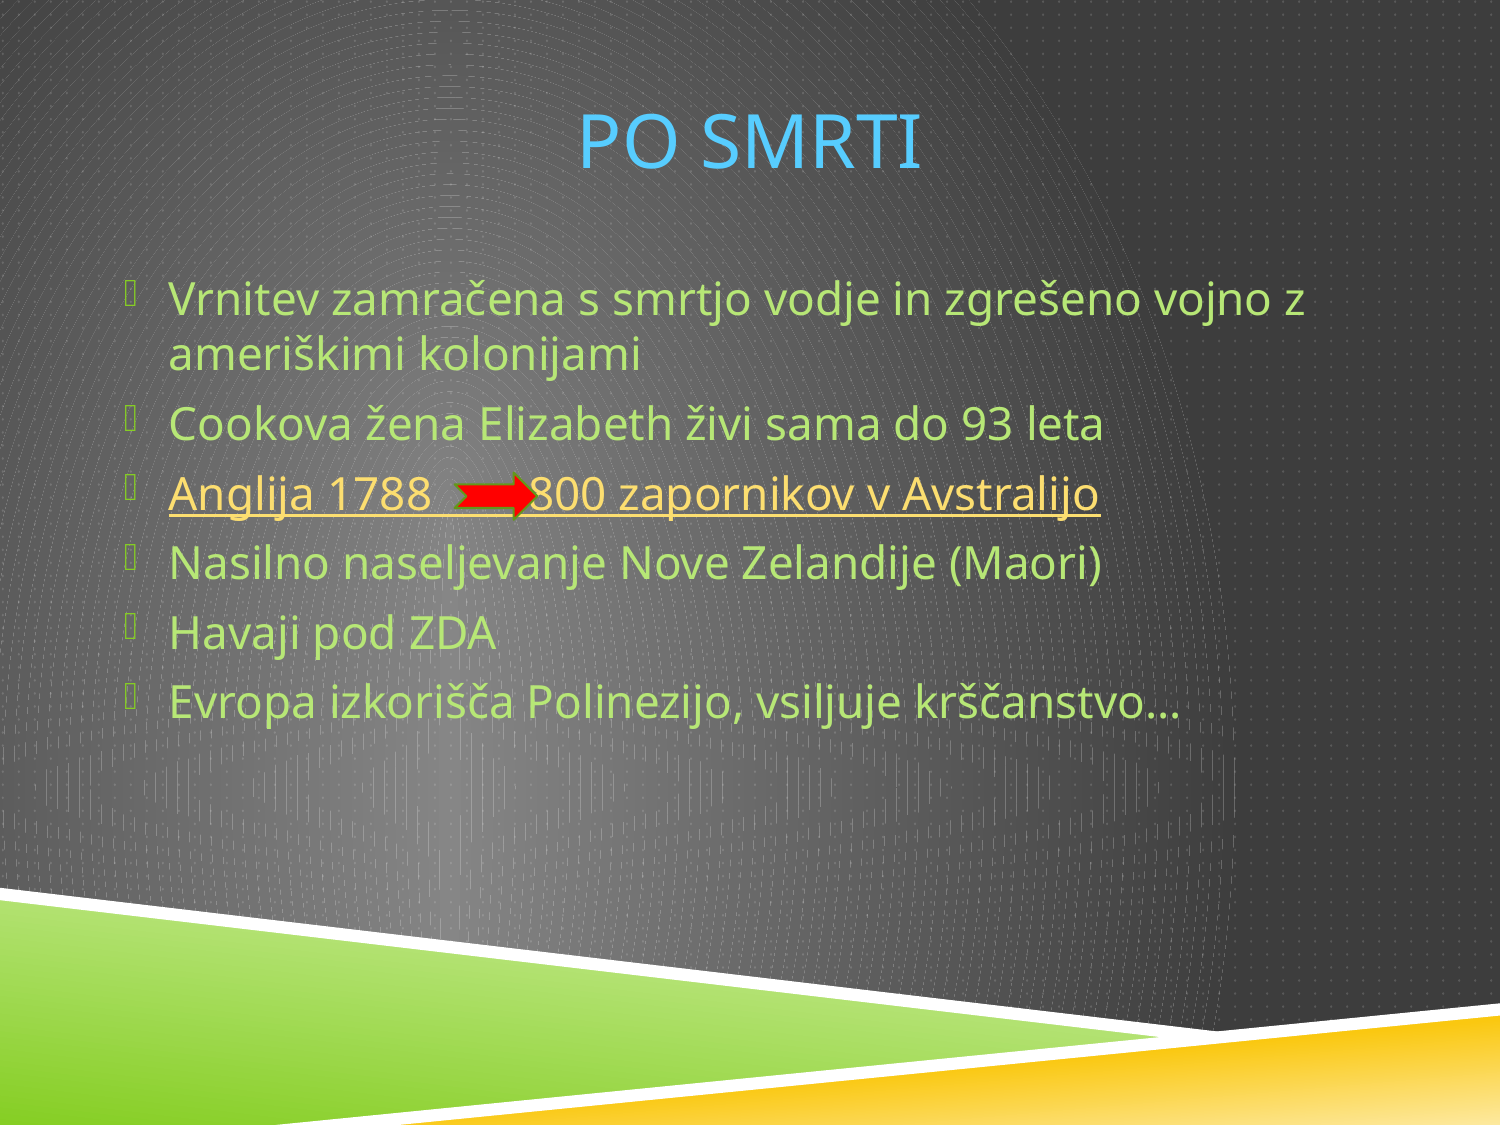

# Po smrti
Vrnitev zamračena s smrtjo vodje in zgrešeno vojno z ameriškimi kolonijami
Cookova žena Elizabeth živi sama do 93 leta
Anglija 1788 800 zapornikov v Avstralijo
Nasilno naseljevanje Nove Zelandije (Maori)
Havaji pod ZDA
Evropa izkorišča Polinezijo, vsiljuje krščanstvo…